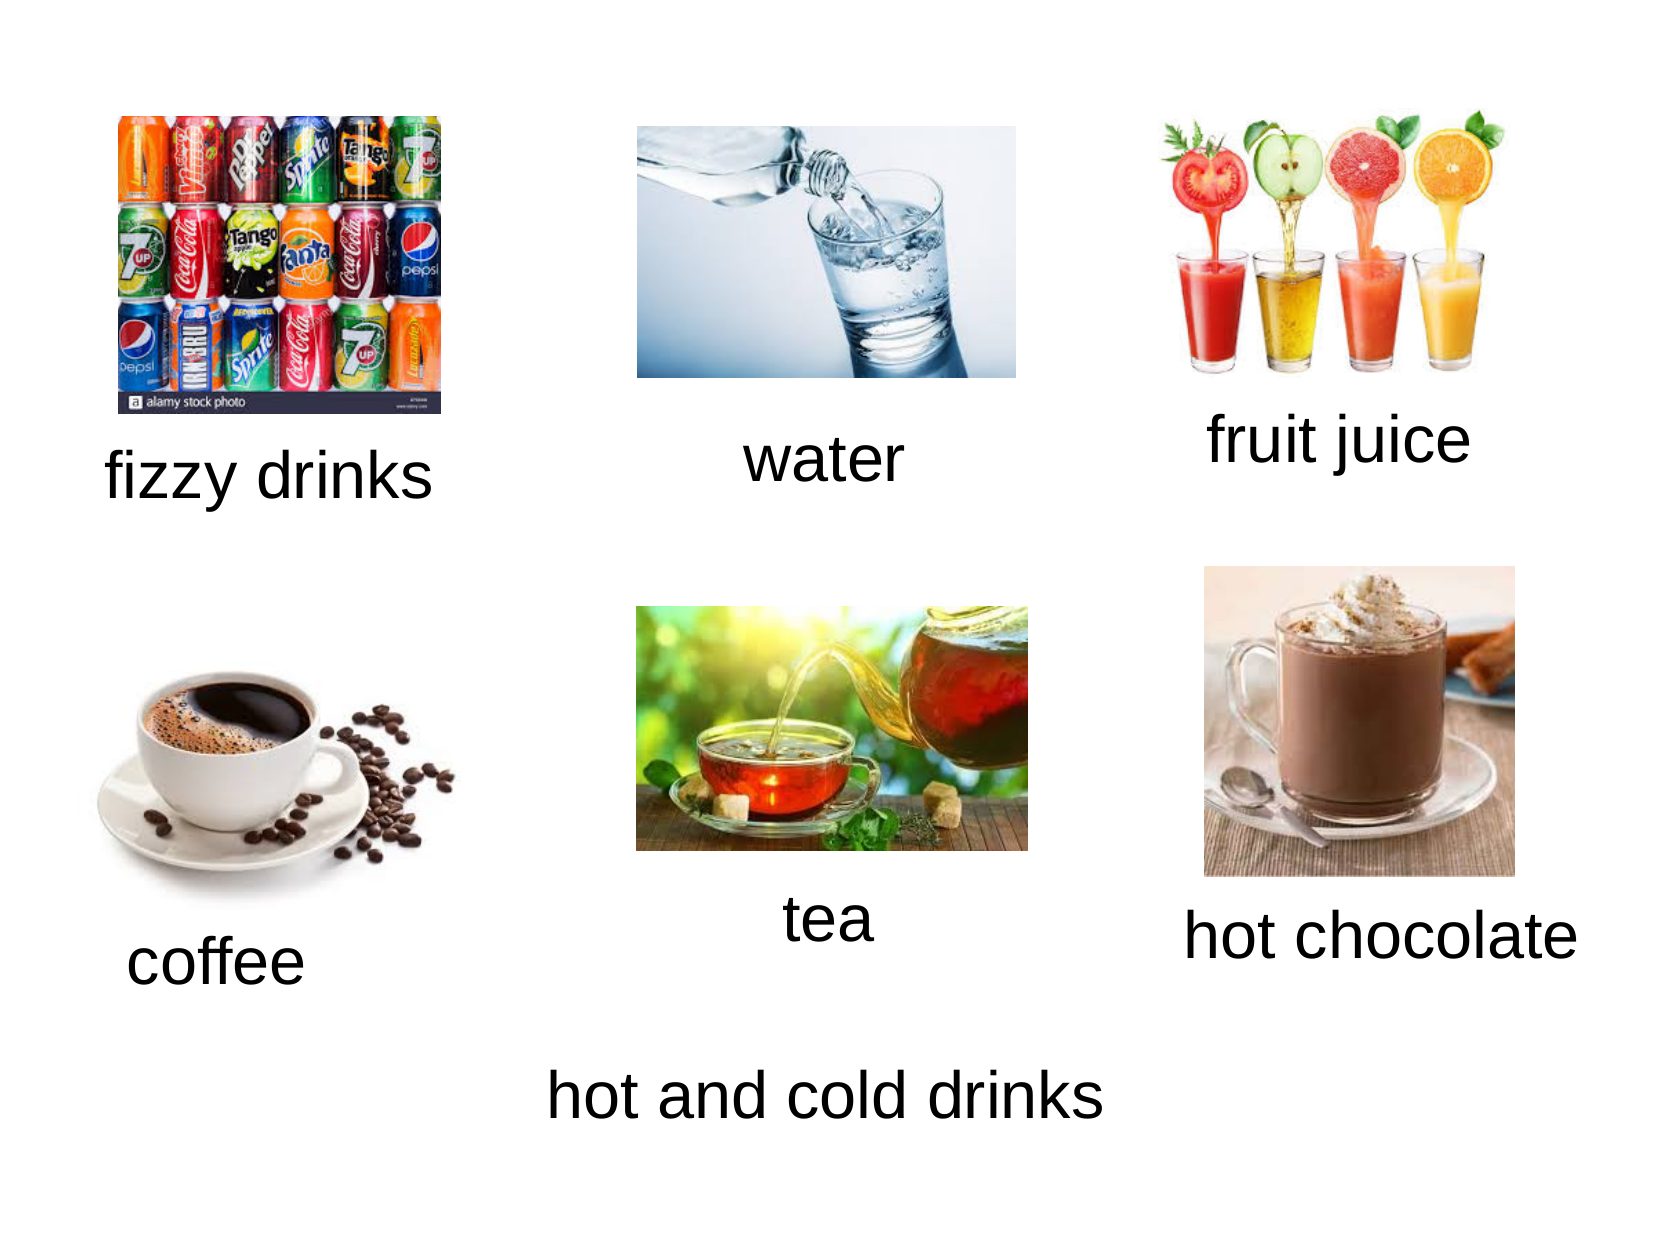

fruit juice
water
fizzy drinks
tea
hot chocolate
coffee
hot and cold drinks